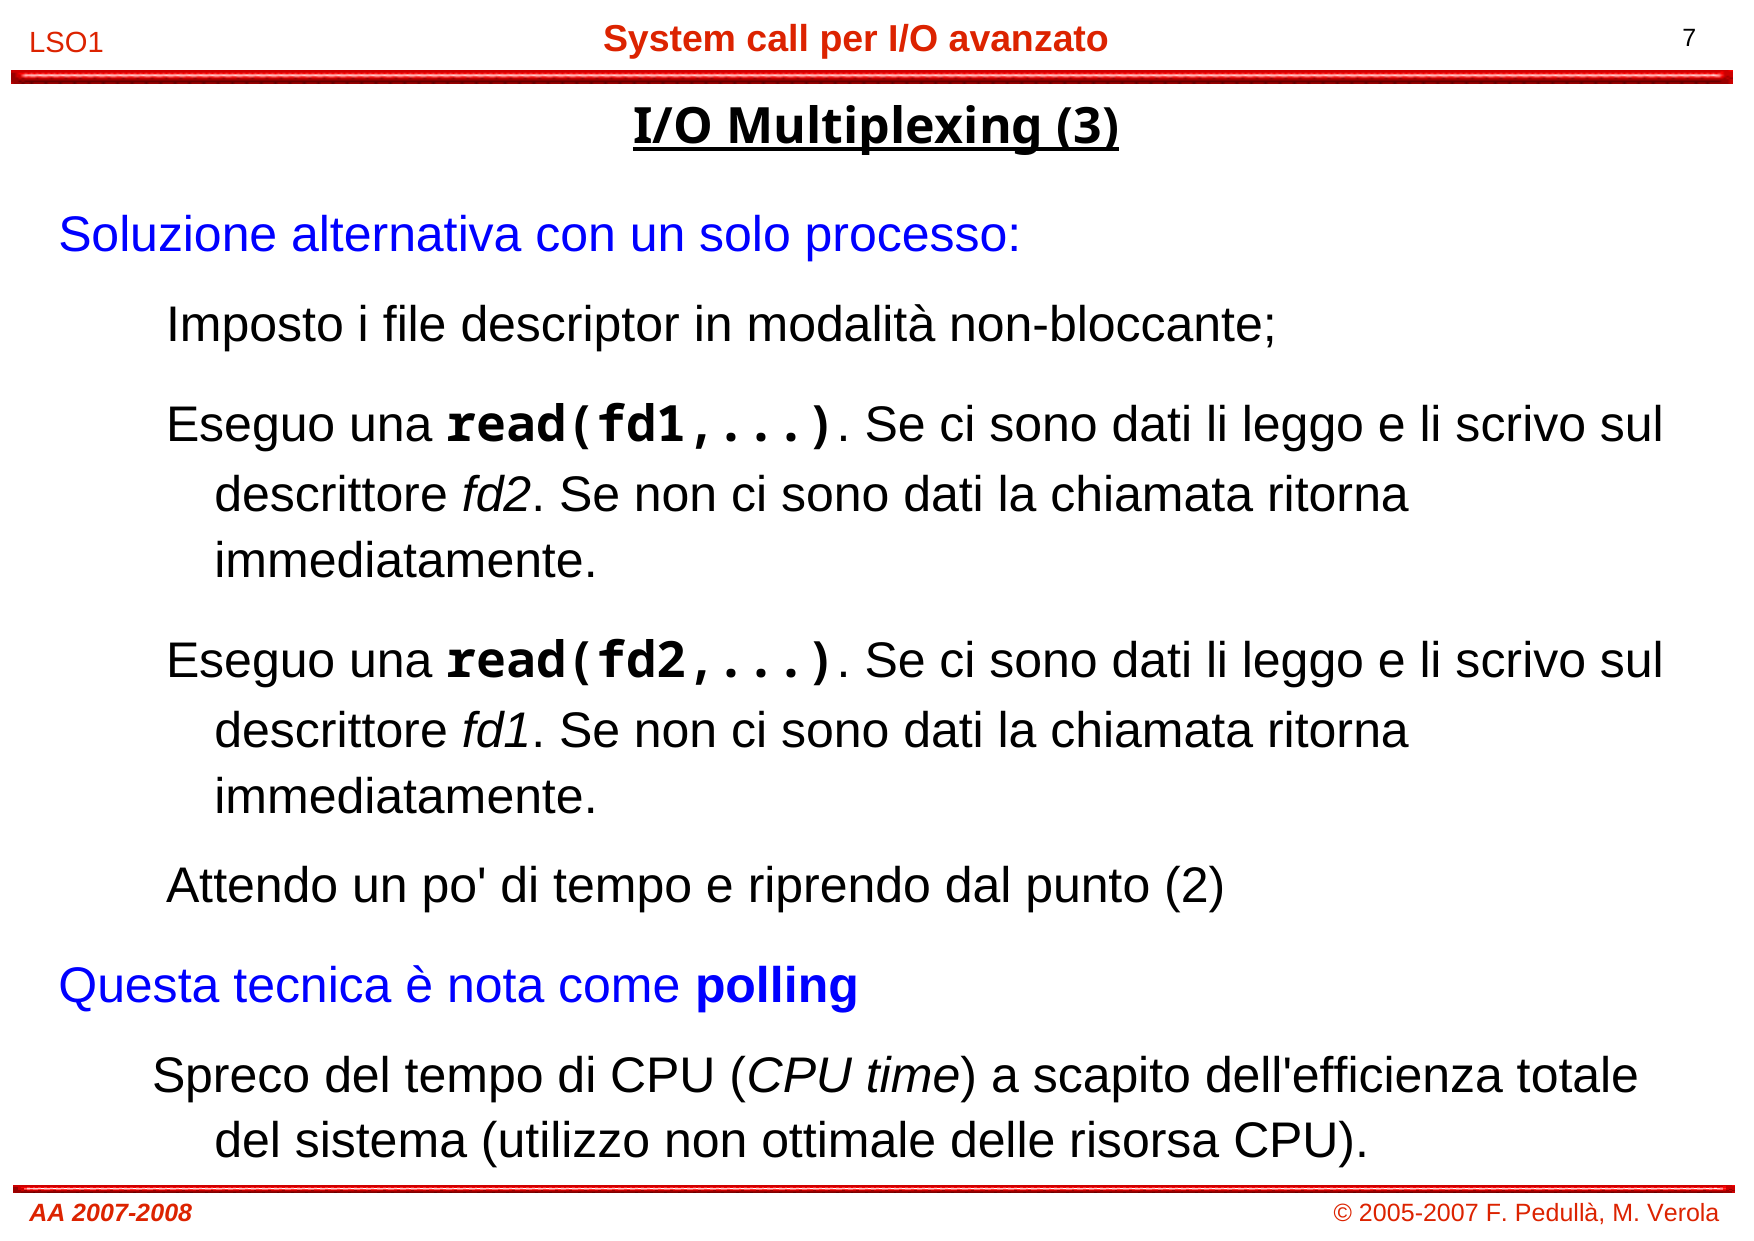

# I/O Multiplexing (3)
Soluzione alternativa con un solo processo:
 Imposto i file descriptor in modalità non-bloccante;
 Eseguo una read(fd1,...). Se ci sono dati li leggo e li scrivo sul descrittore fd2. Se non ci sono dati la chiamata ritorna immediatamente.
 Eseguo una read(fd2,...). Se ci sono dati li leggo e li scrivo sul descrittore fd1. Se non ci sono dati la chiamata ritorna immediatamente.
 Attendo un po' di tempo e riprendo dal punto (2)
Questa tecnica è nota come polling
Spreco del tempo di CPU (CPU time) a scapito dell'efficienza totale del sistema (utilizzo non ottimale delle risorsa CPU).